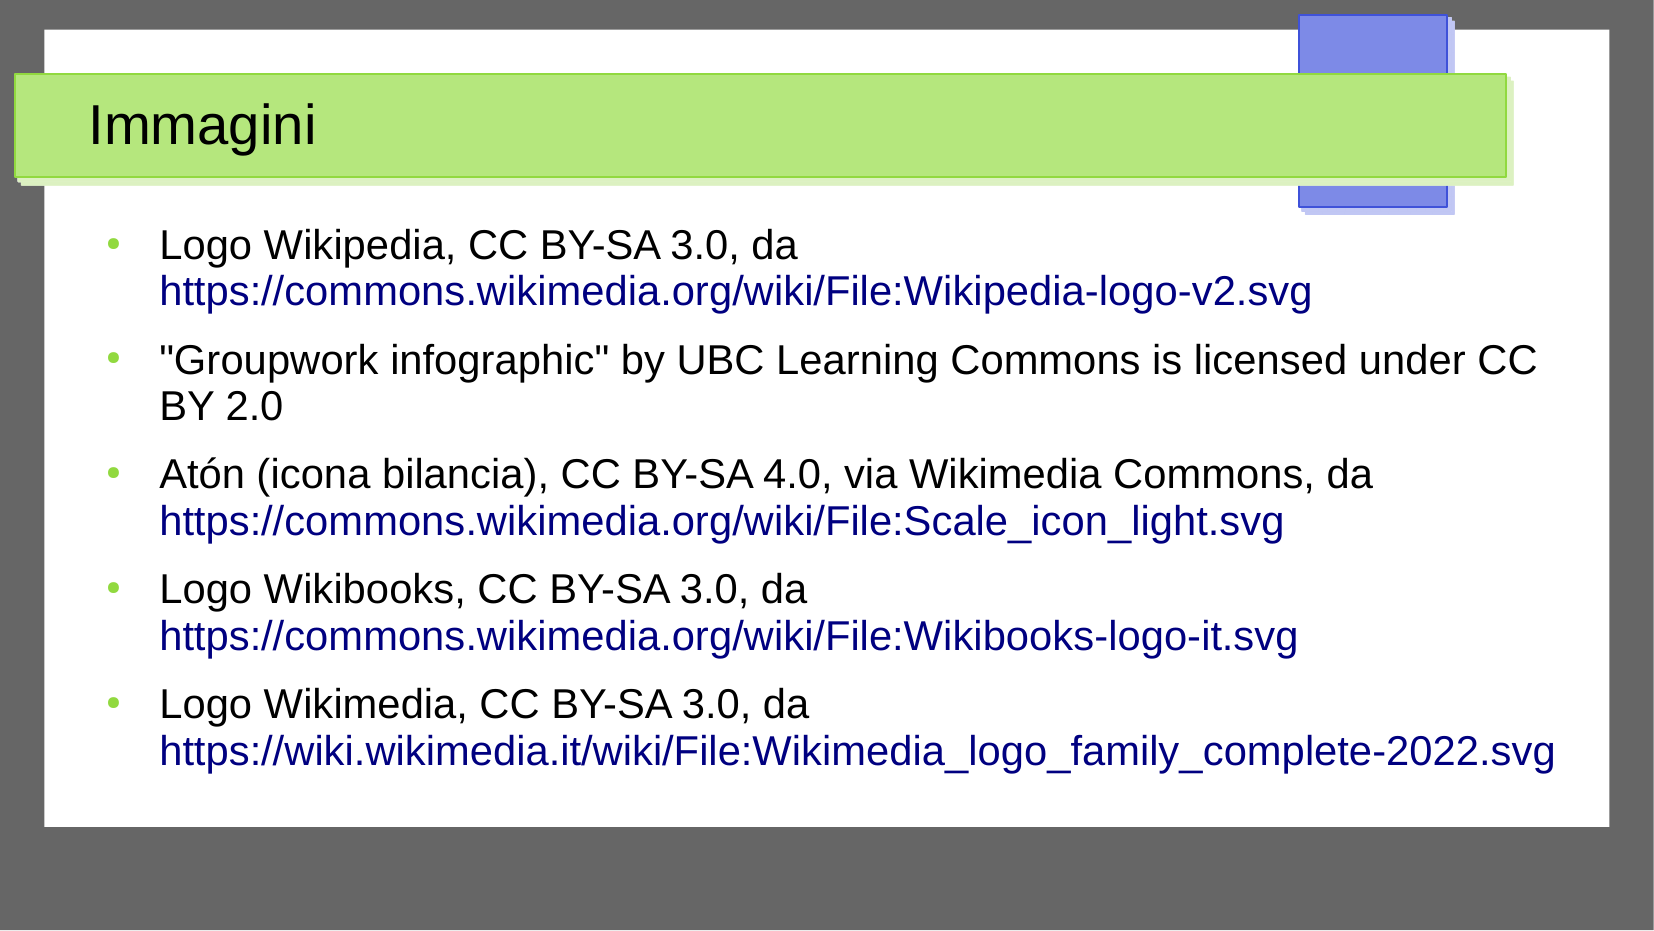

# Immagini
Logo Wikipedia, CC BY-SA 3.0, da https://commons.wikimedia.org/wiki/File:Wikipedia-logo-v2.svg
"Groupwork infographic" by UBC Learning Commons is licensed under CC BY 2.0
Atón (icona bilancia), CC BY-SA 4.0, via Wikimedia Commons, da https://commons.wikimedia.org/wiki/File:Scale_icon_light.svg
Logo Wikibooks, CC BY-SA 3.0, da https://commons.wikimedia.org/wiki/File:Wikibooks-logo-it.svg
Logo Wikimedia, CC BY-SA 3.0, da https://wiki.wikimedia.it/wiki/File:Wikimedia_logo_family_complete-2022.svg